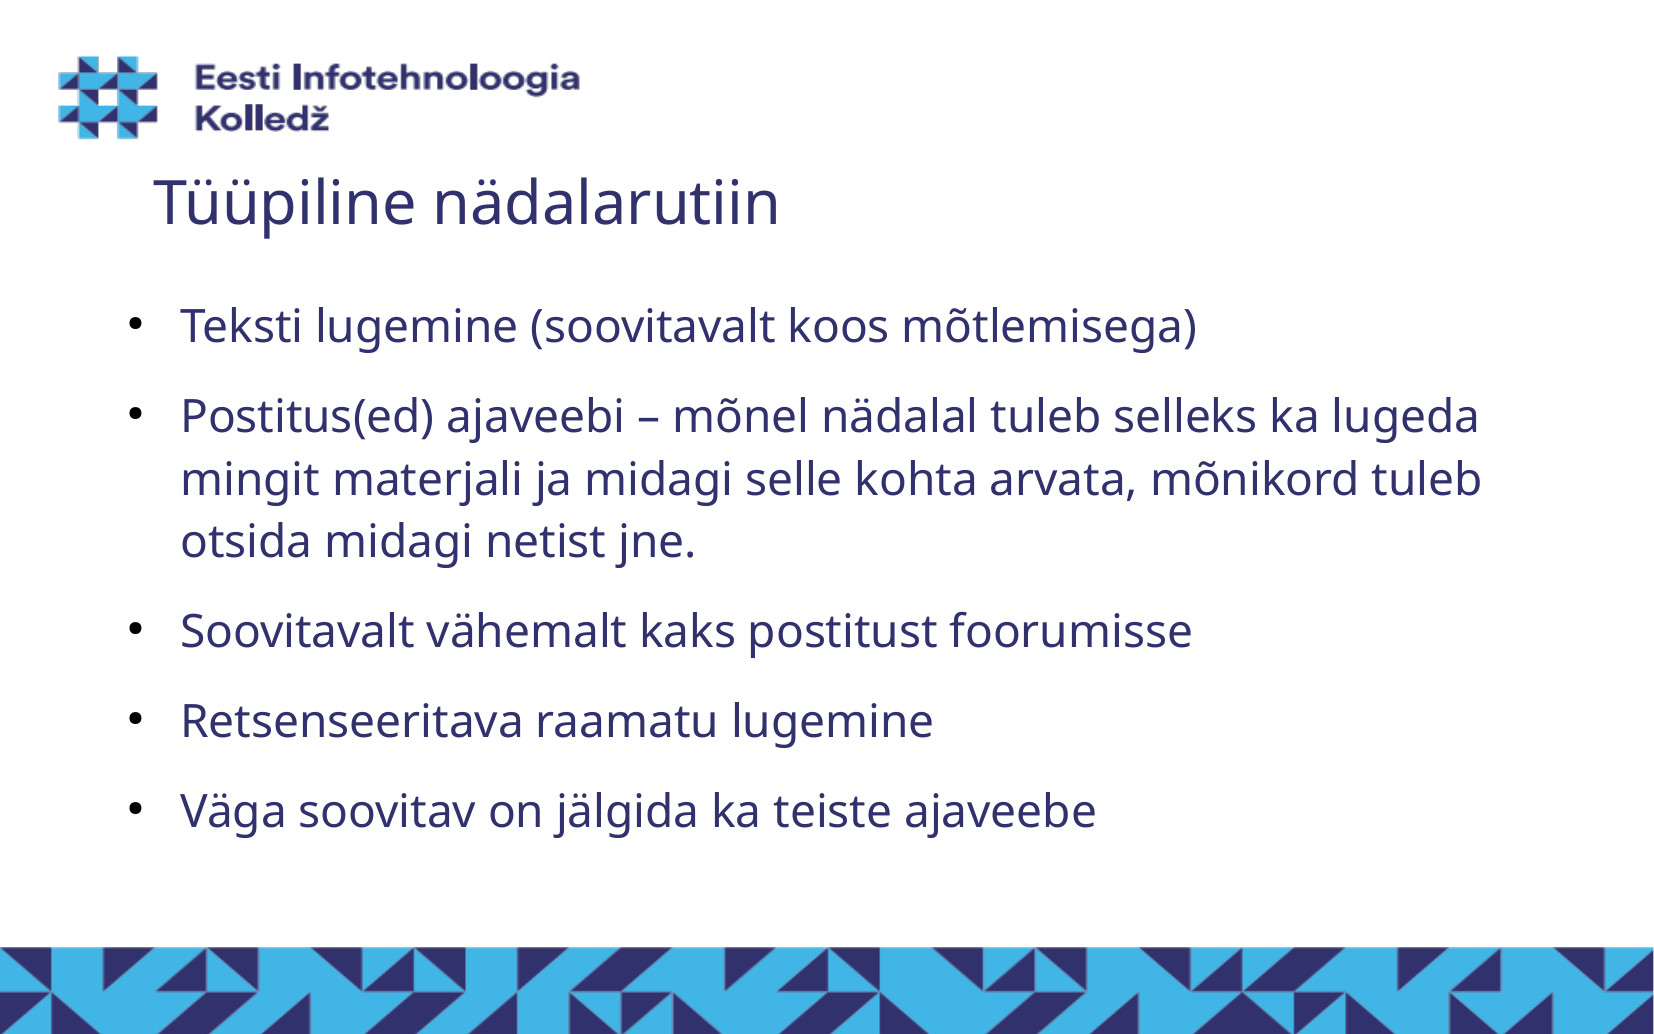

# Tüüpiline nädalarutiin
Teksti lugemine (soovitavalt koos mõtlemisega)
Postitus(ed) ajaveebi – mõnel nädalal tuleb selleks ka lugeda mingit materjali ja midagi selle kohta arvata, mõnikord tuleb otsida midagi netist jne.
Soovitavalt vähemalt kaks postitust foorumisse
Retsenseeritava raamatu lugemine
Väga soovitav on jälgida ka teiste ajaveebe